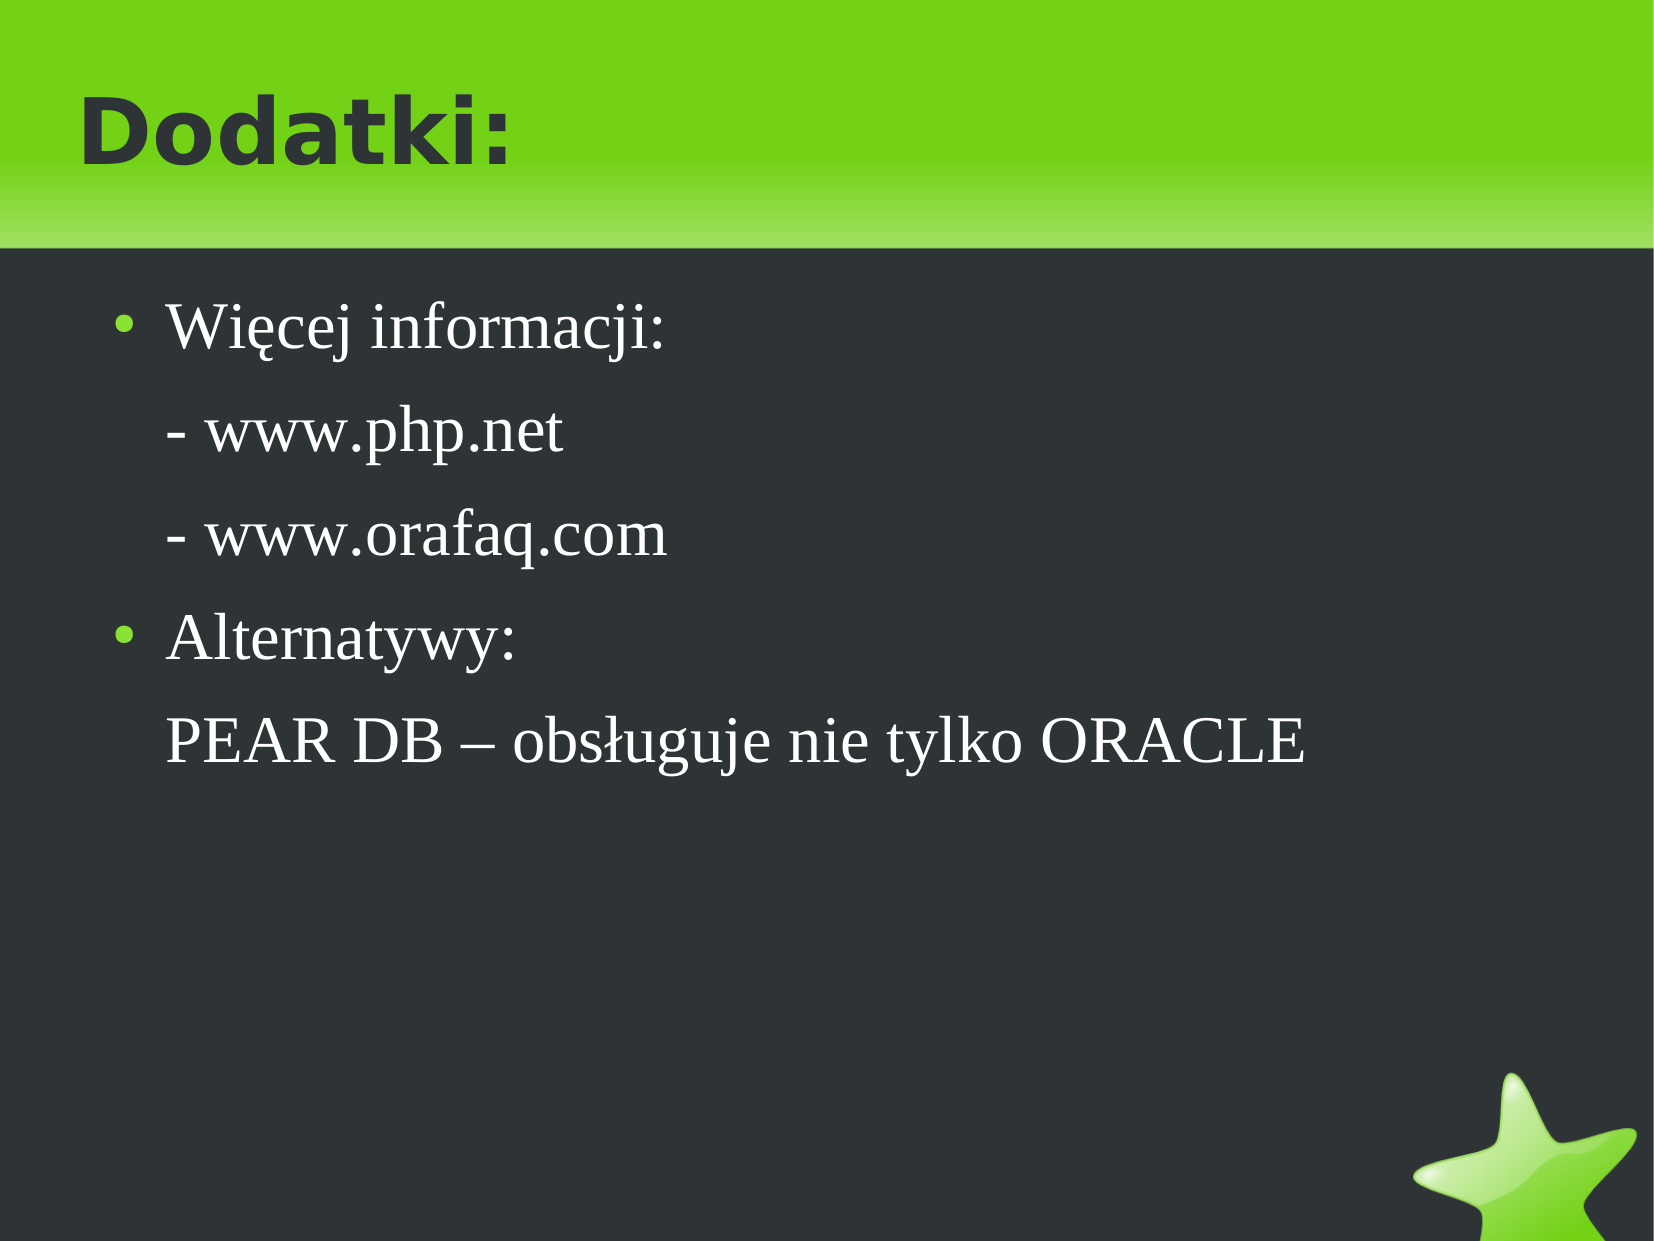

# Dodatki:
Więcej informacji:
- www.php.net
- www.orafaq.com
Alternatywy:
PEAR DB – obsługuje nie tylko ORACLE